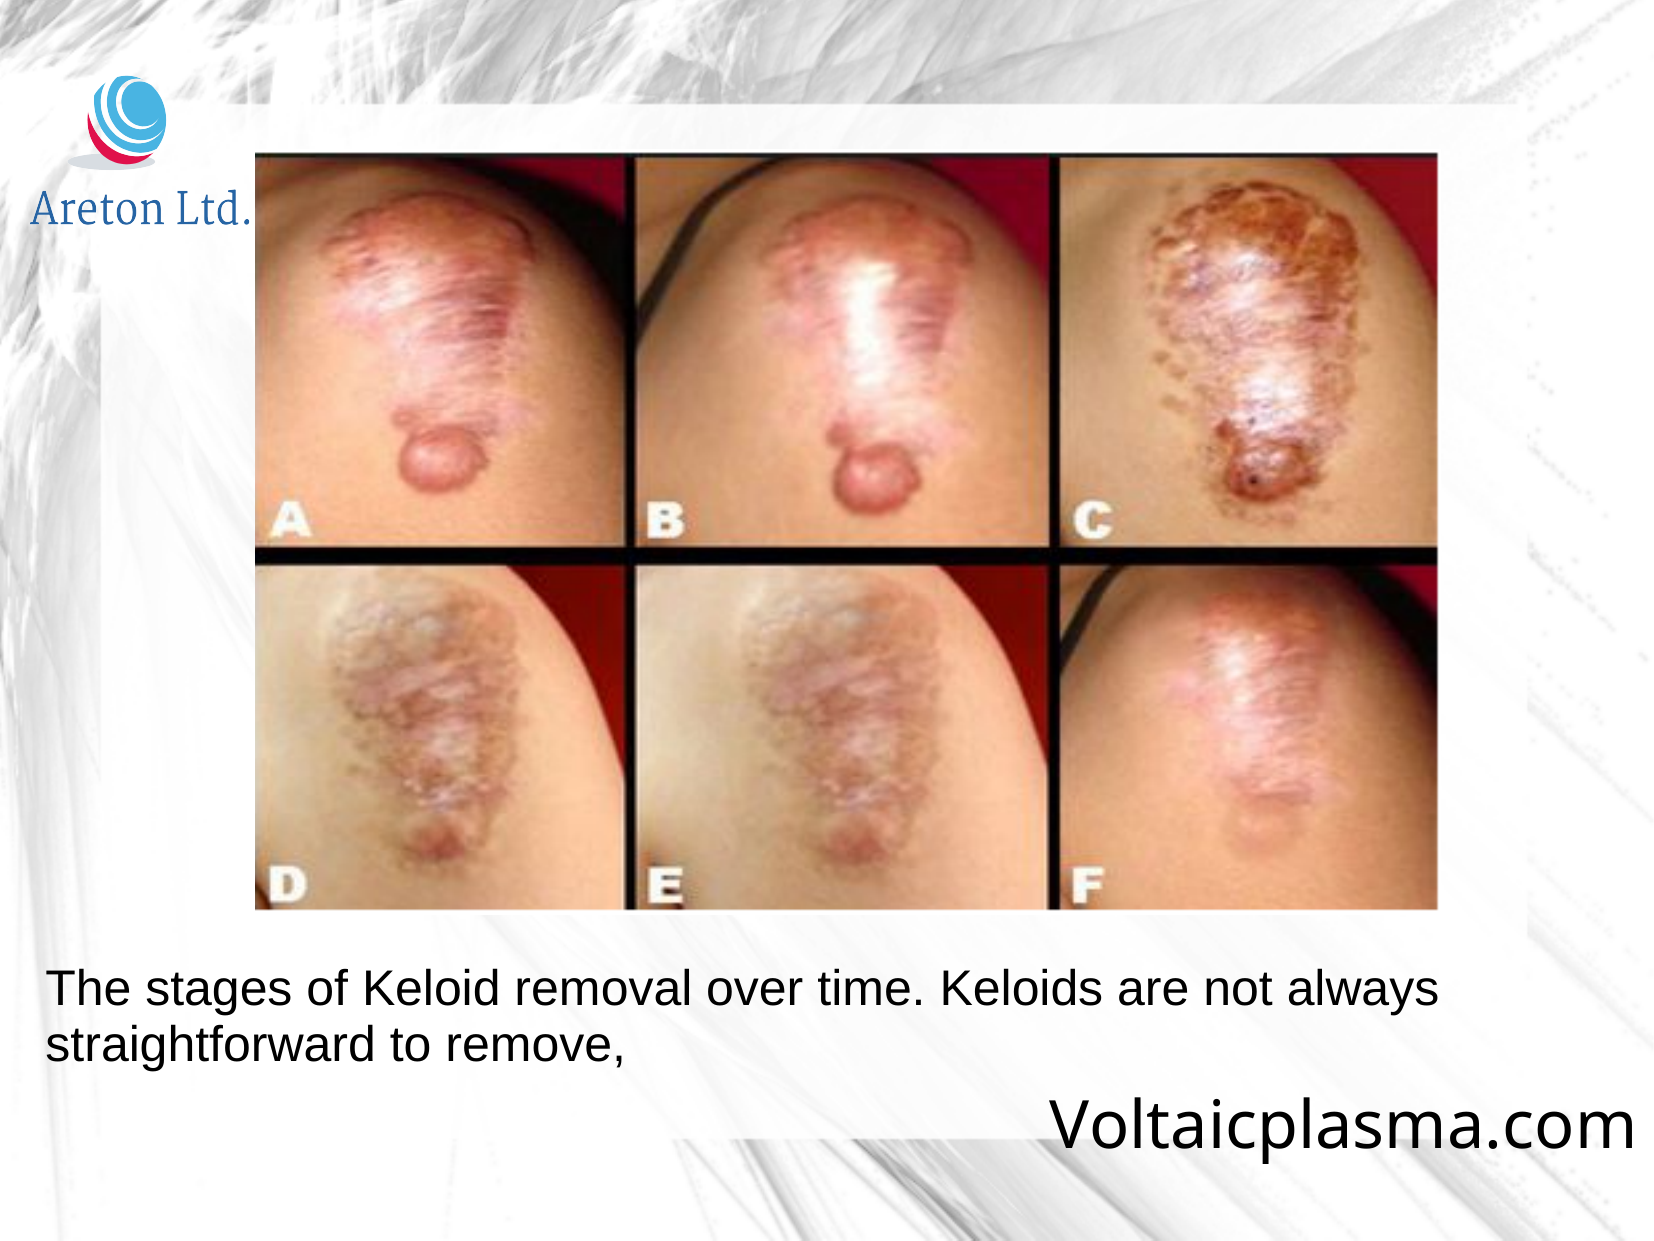

Voltaicplasma.com
The stages of Keloid removal over time. Keloids are not always straightforward to remove,